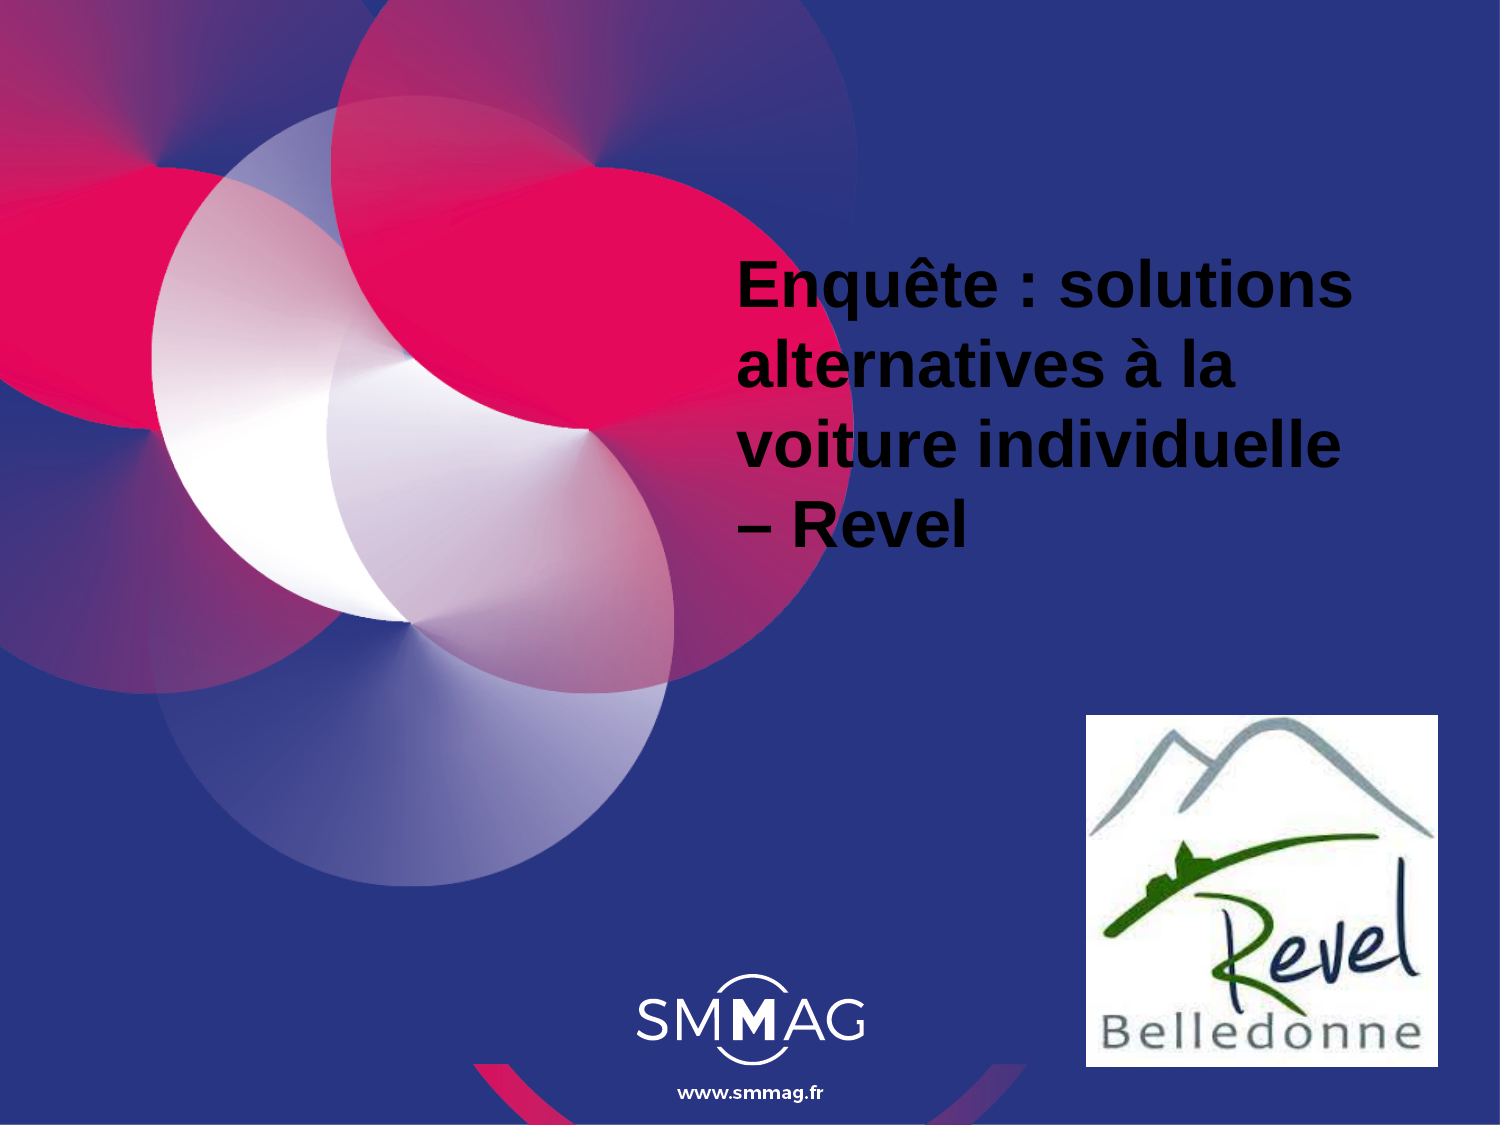

Enquête : solutions alternatives à la voiture individuelle – Revel